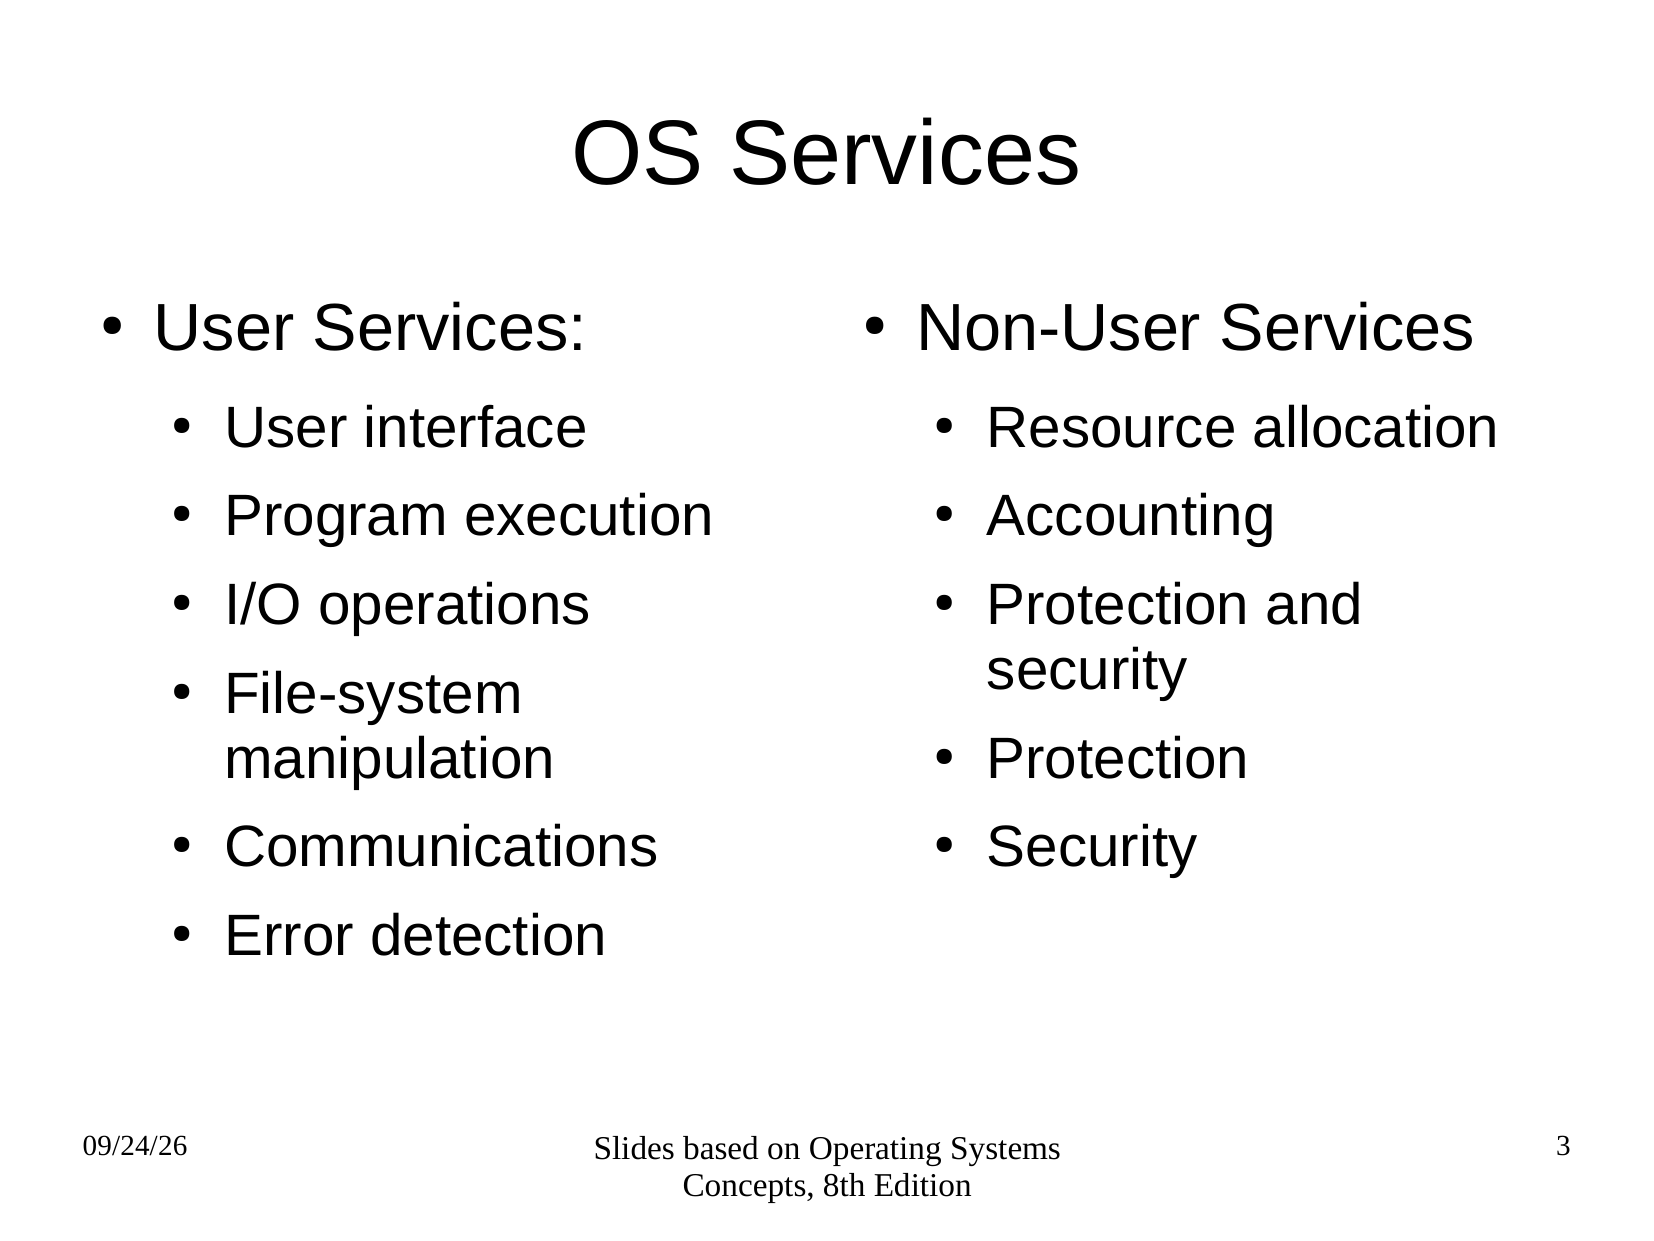

# OS Services
User Services:
User interface
Program execution
I/O operations
File-system manipulation
Communications
Error detection
Non-User Services
Resource allocation
Accounting
Protection and security
Protection
Security
3